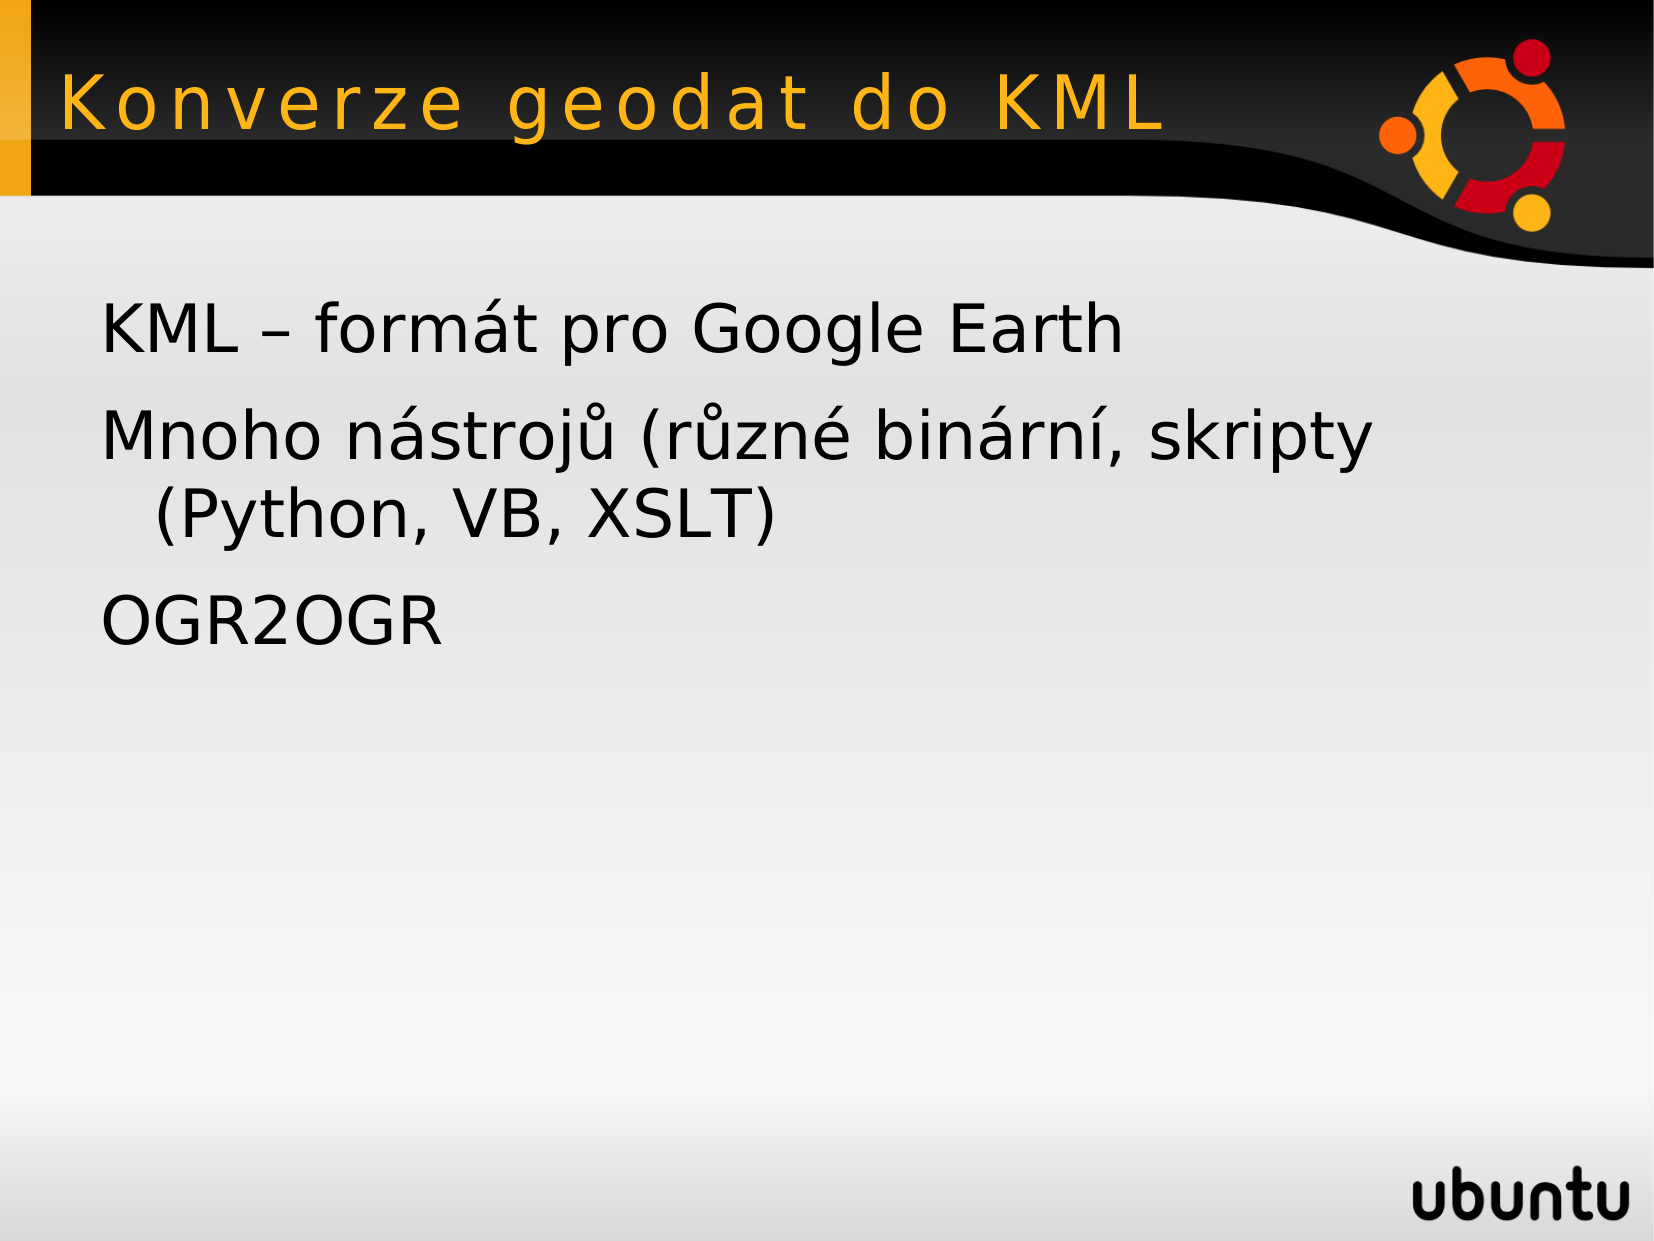

# Konverze geodat do KML
KML – formát pro Google Earth
Mnoho nástrojů (různé binární, skripty (Python, VB, XSLT)
OGR2OGR